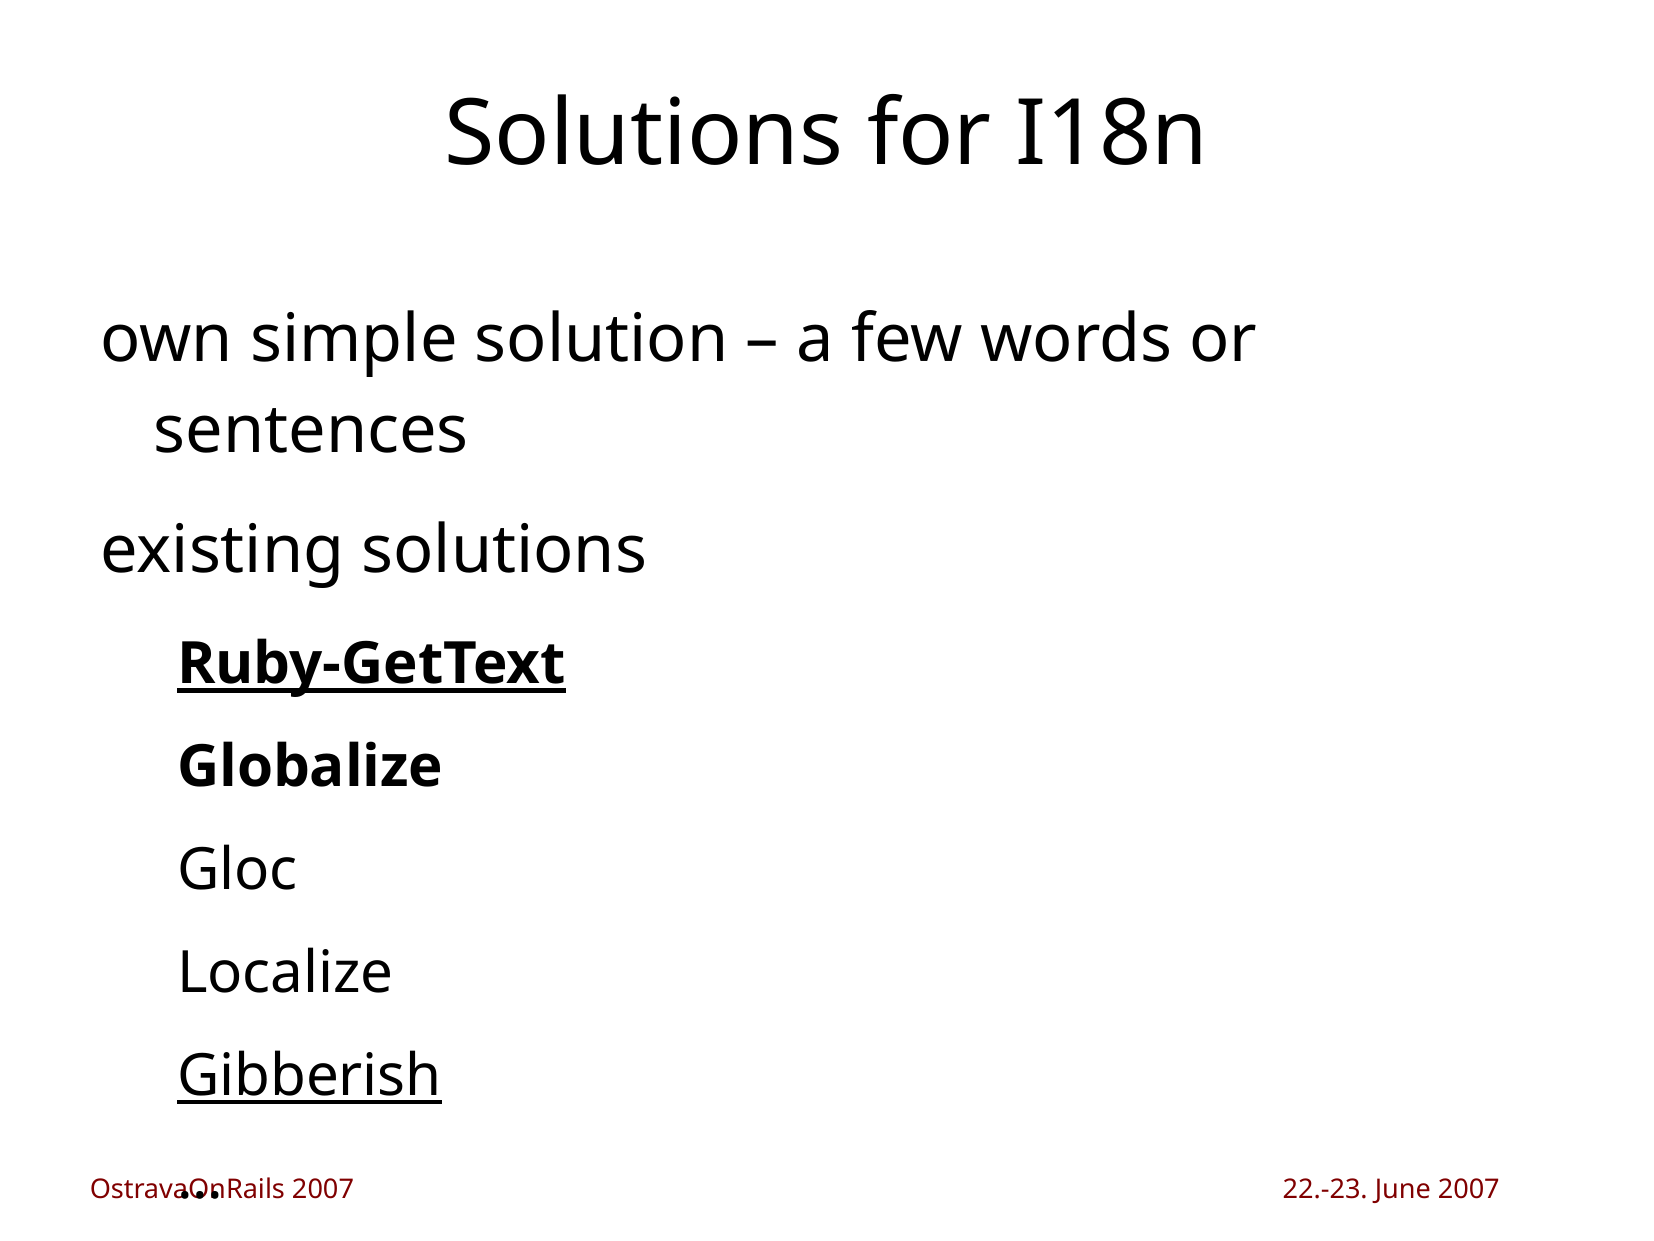

# Solutions for I18n
own simple solution – a few words or sentences
existing solutions
Ruby-GetText
Globalize
Gloc
Localize
Gibberish
...